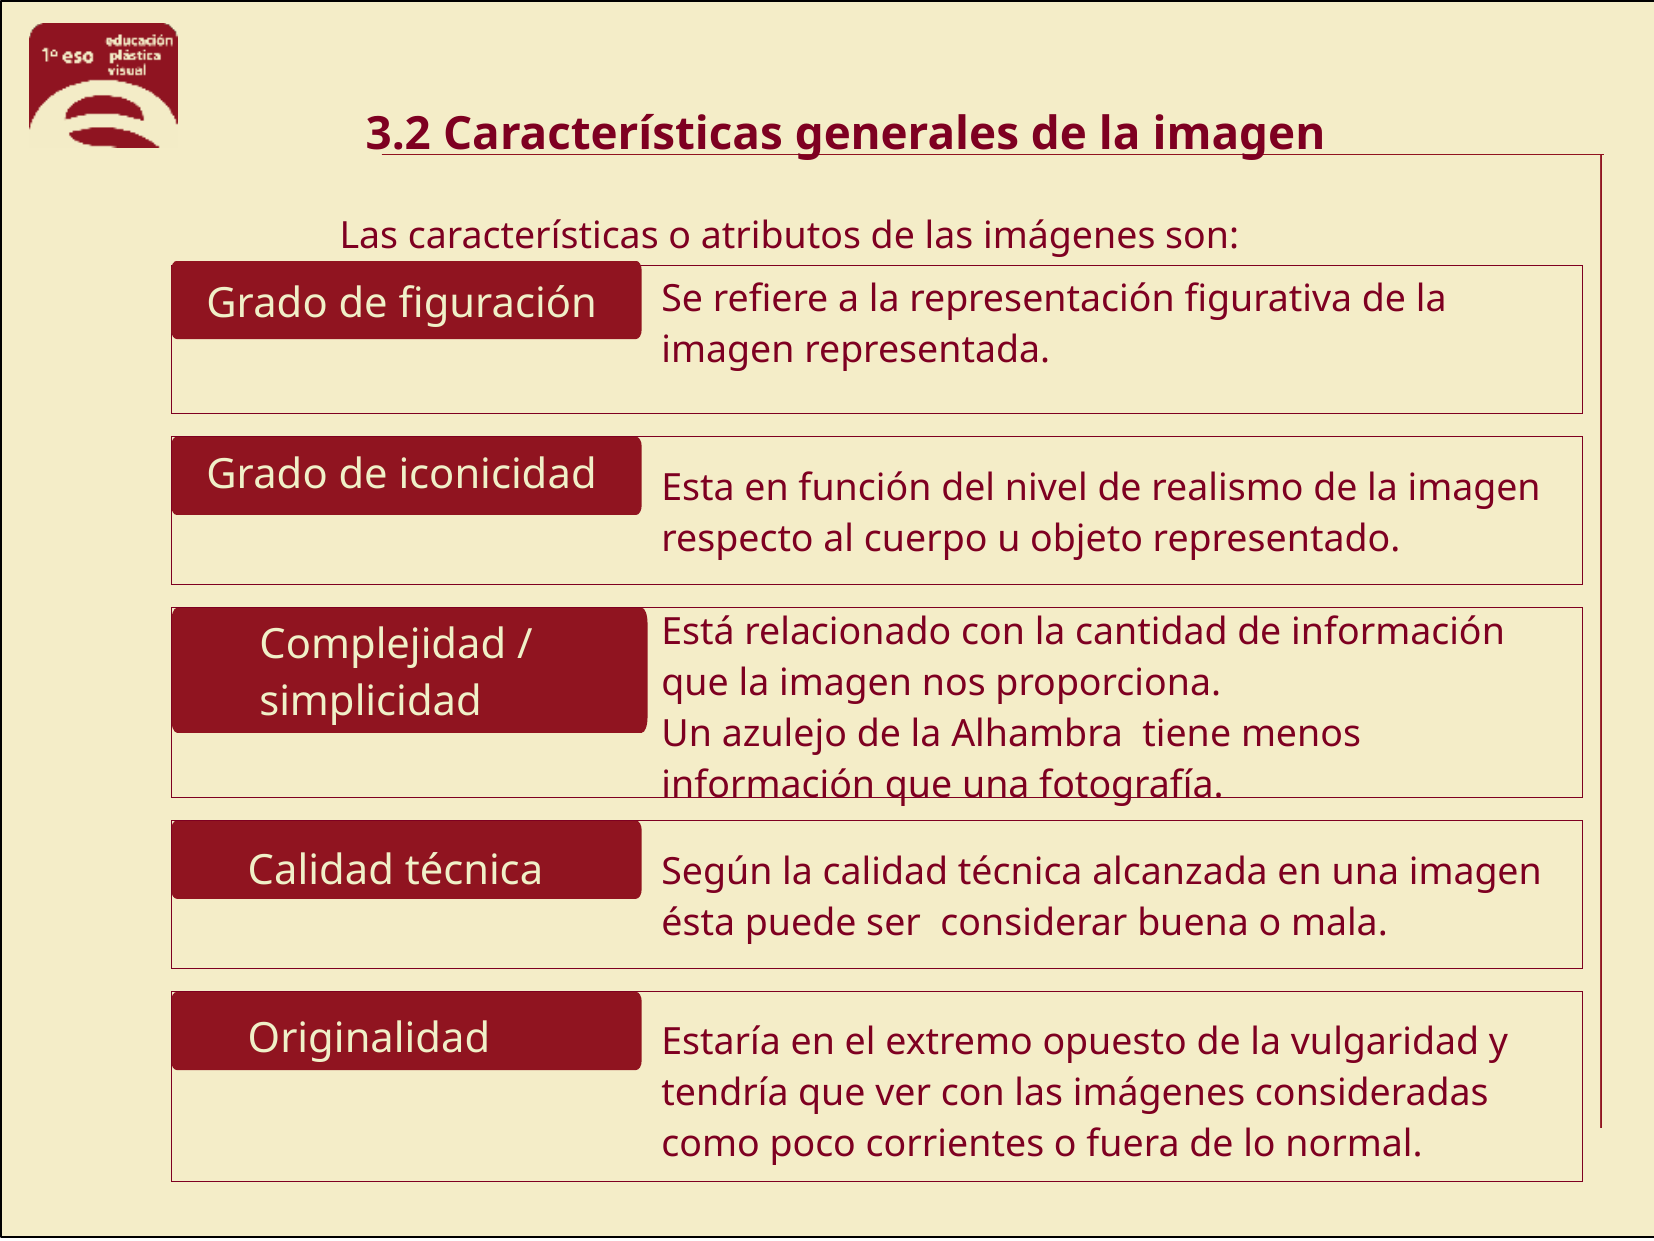

3.2 Características generales de la imagen
			Las características o atributos de las imágenes son:
	Grado de figuración
Se refiere a la representación figurativa de la imagen representada.
#
	Grado de iconicidad
Esta en función del nivel de realismo de la imagen respecto al cuerpo u objeto representado.
Está relacionado con la cantidad de información que la imagen nos proporciona.
Un azulejo de la Alhambra tiene menos información que una fotografía.
	Complejidad / simplicidad
Según la calidad técnica alcanzada en una imagen ésta puede ser considerar buena o mala.
	Calidad técnica
Estaría en el extremo opuesto de la vulgaridad y tendría que ver con las imágenes consideradas como poco corrientes o fuera de lo normal.
	Originalidad